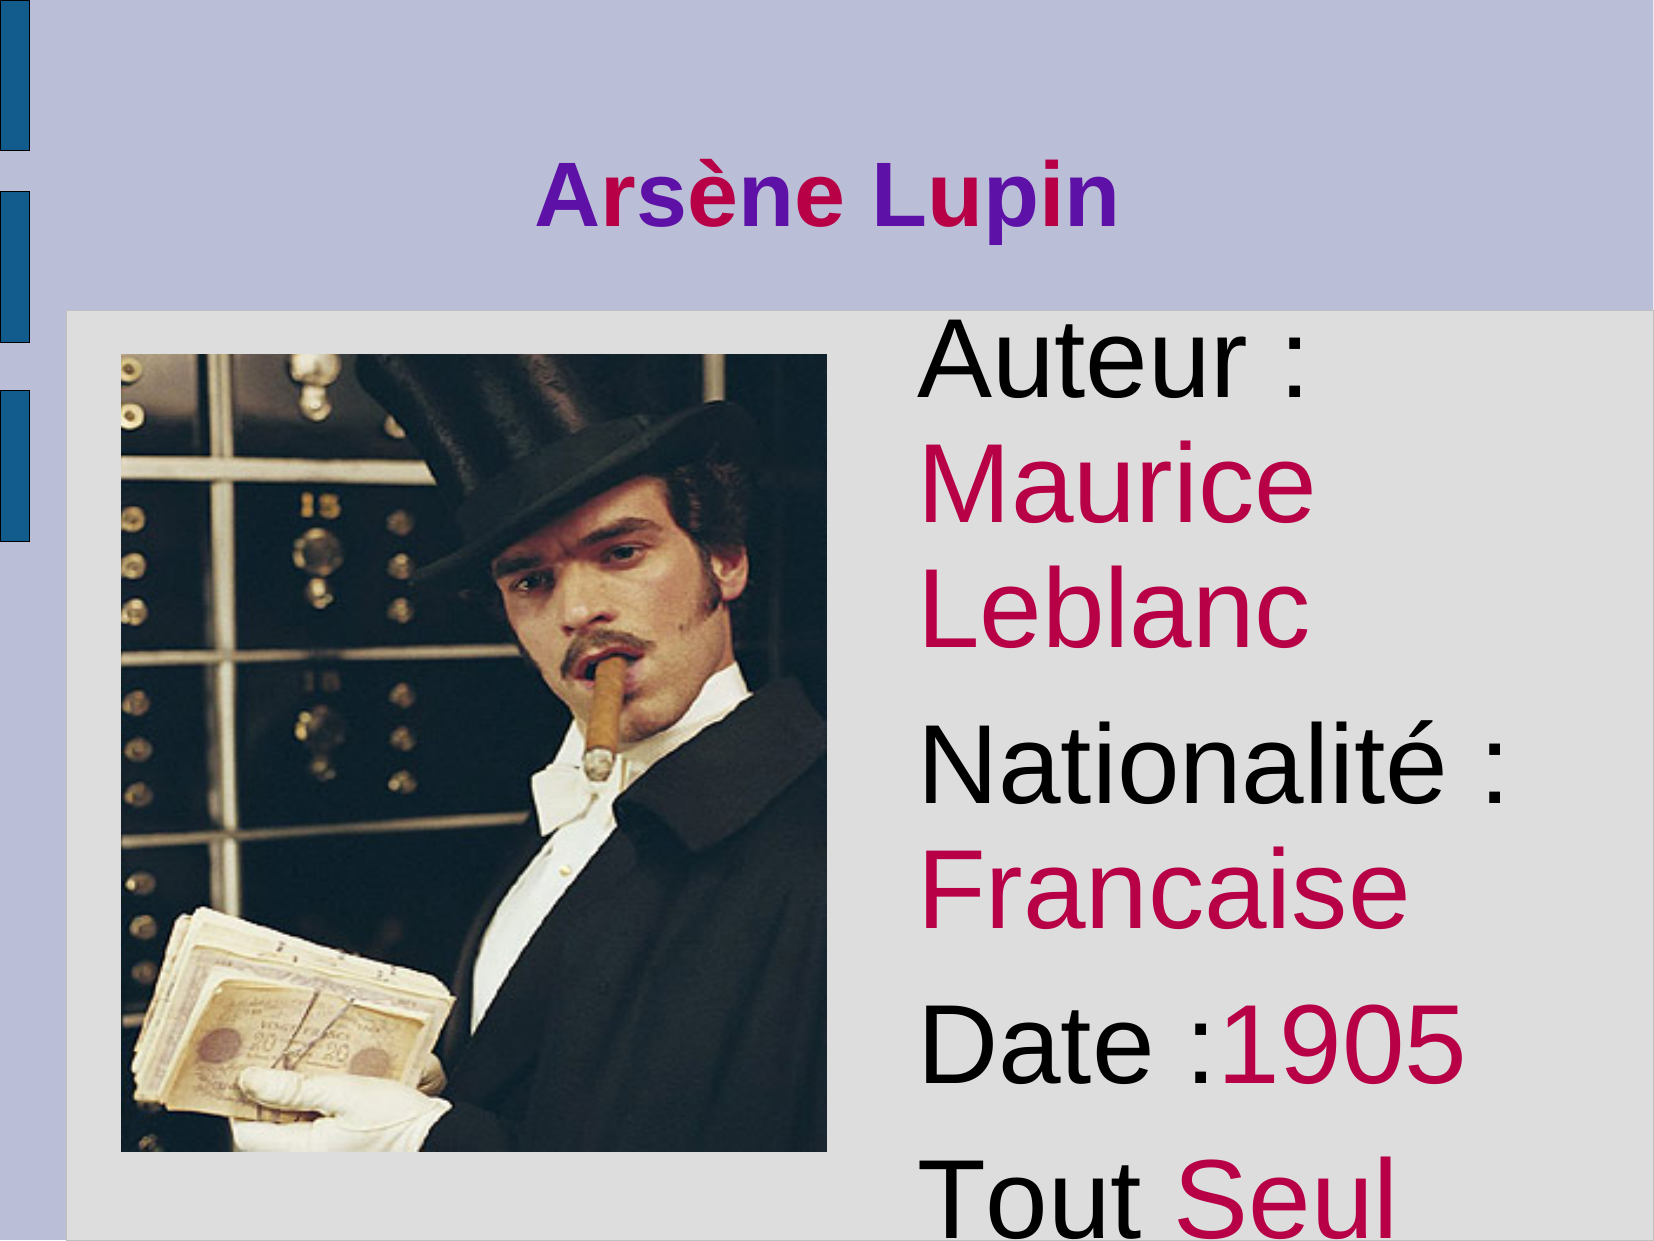

# Arsène Lupin
Auteur : Maurice Leblanc
Nationalité : Francaise
Date :1905
Tout Seul